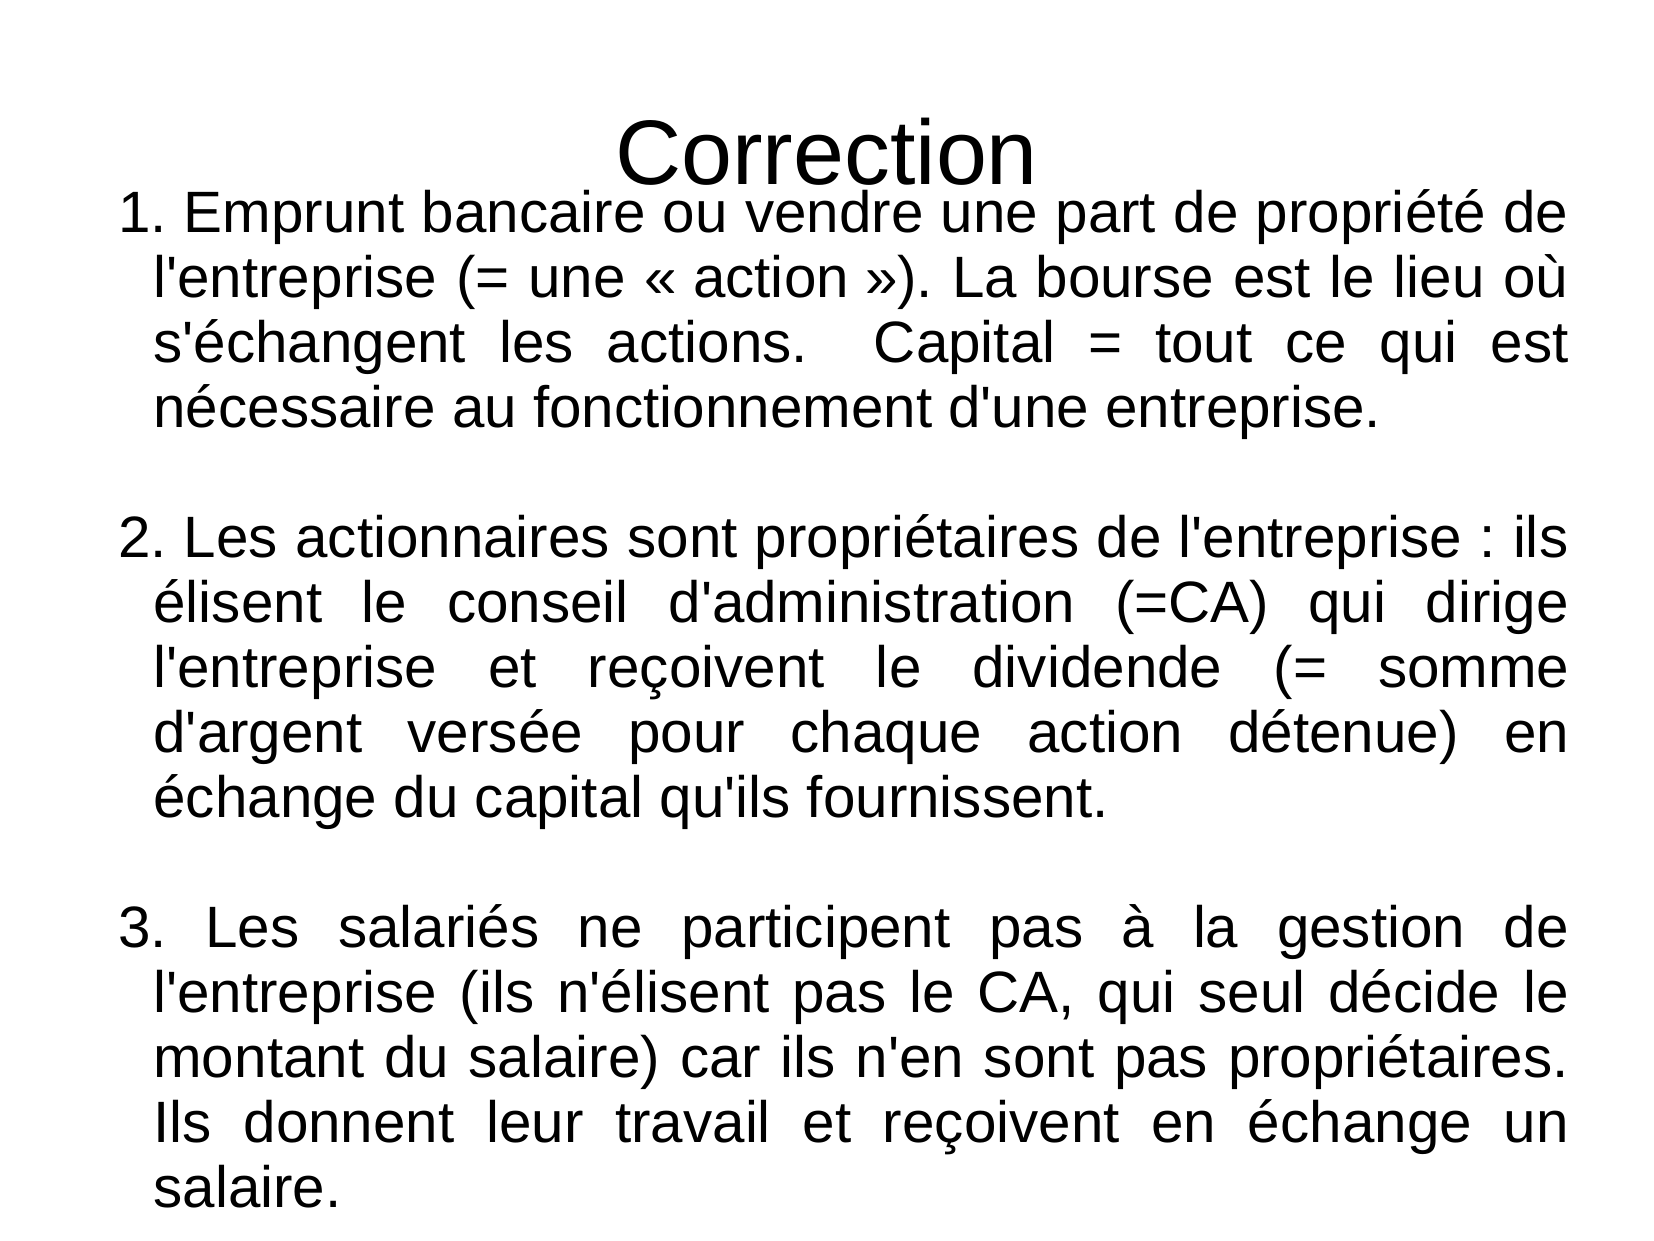

# Correction
1. Emprunt bancaire ou vendre une part de propriété de l'entreprise (= une « action »). La bourse est le lieu où s'échangent les actions. Capital = tout ce qui est nécessaire au fonctionnement d'une entreprise.
2. Les actionnaires sont propriétaires de l'entreprise : ils élisent le conseil d'administration (=CA) qui dirige l'entreprise et reçoivent le dividende (= somme d'argent versée pour chaque action détenue) en échange du capital qu'ils fournissent.
3. Les salariés ne participent pas à la gestion de l'entreprise (ils n'élisent pas le CA, qui seul décide le montant du salaire) car ils n'en sont pas propriétaires. Ils donnent leur travail et reçoivent en échange un salaire.